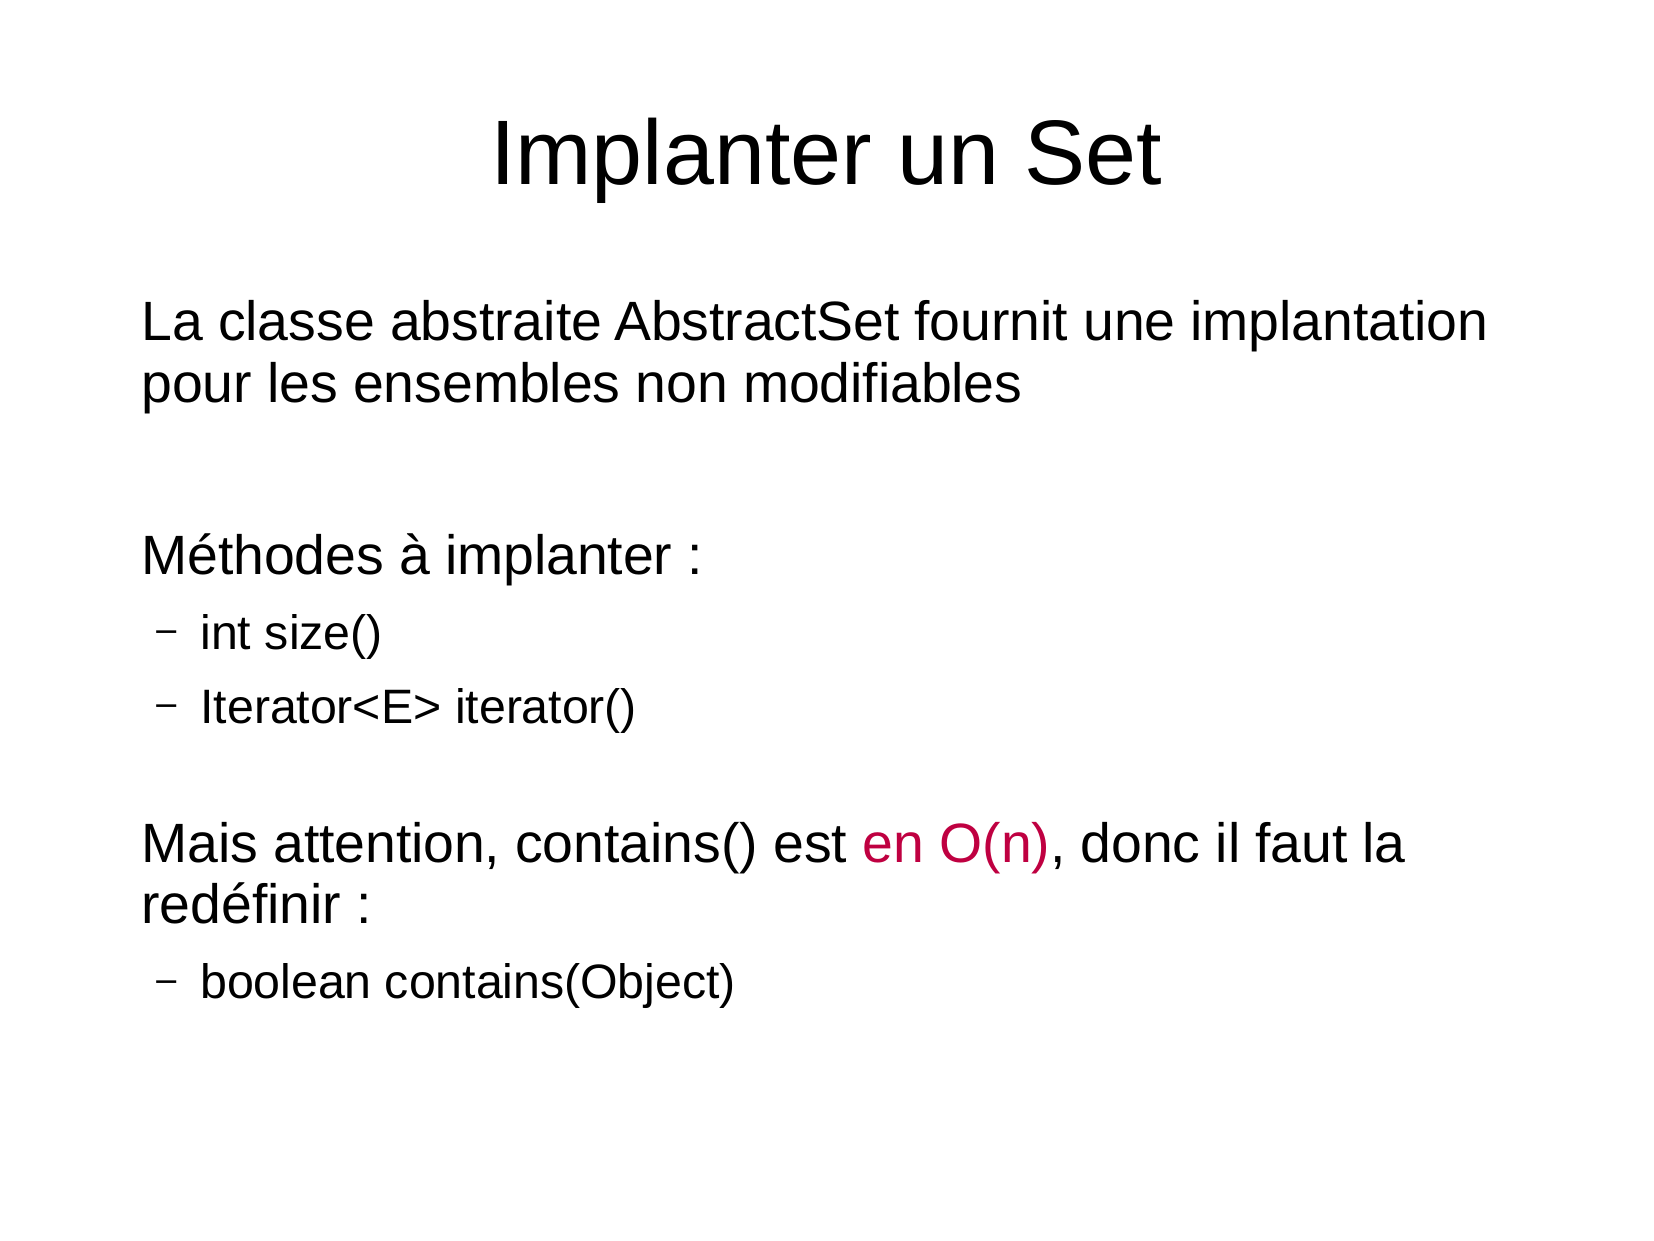

# Implanter un Set
La classe abstraite AbstractSet fournit une implantation pour les ensembles non modifiables
Méthodes à implanter :
int size()
Iterator<E> iterator()
Mais attention, contains() est en O(n), donc il faut la redéfinir :
boolean contains(Object)